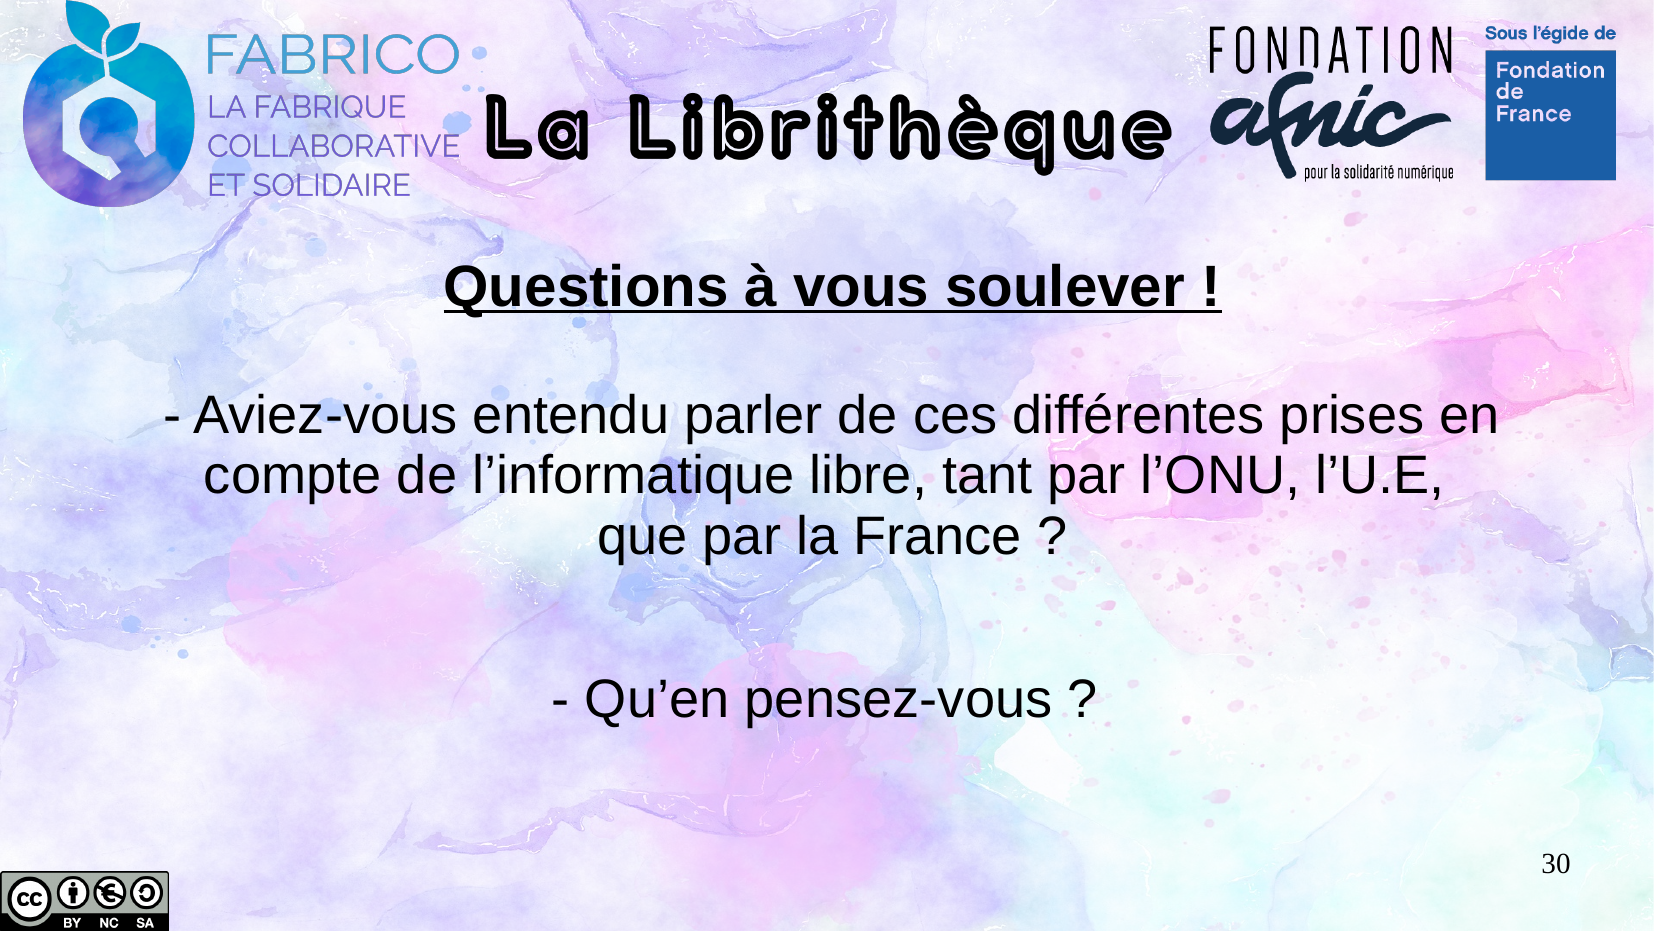

# Questions à vous soulever !
- Aviez-vous entendu parler de ces différentes prises en compte de l’informatique libre, tant par l’ONU, l’U.E,
que par la France ?
- Qu’en pensez-vous ?
30